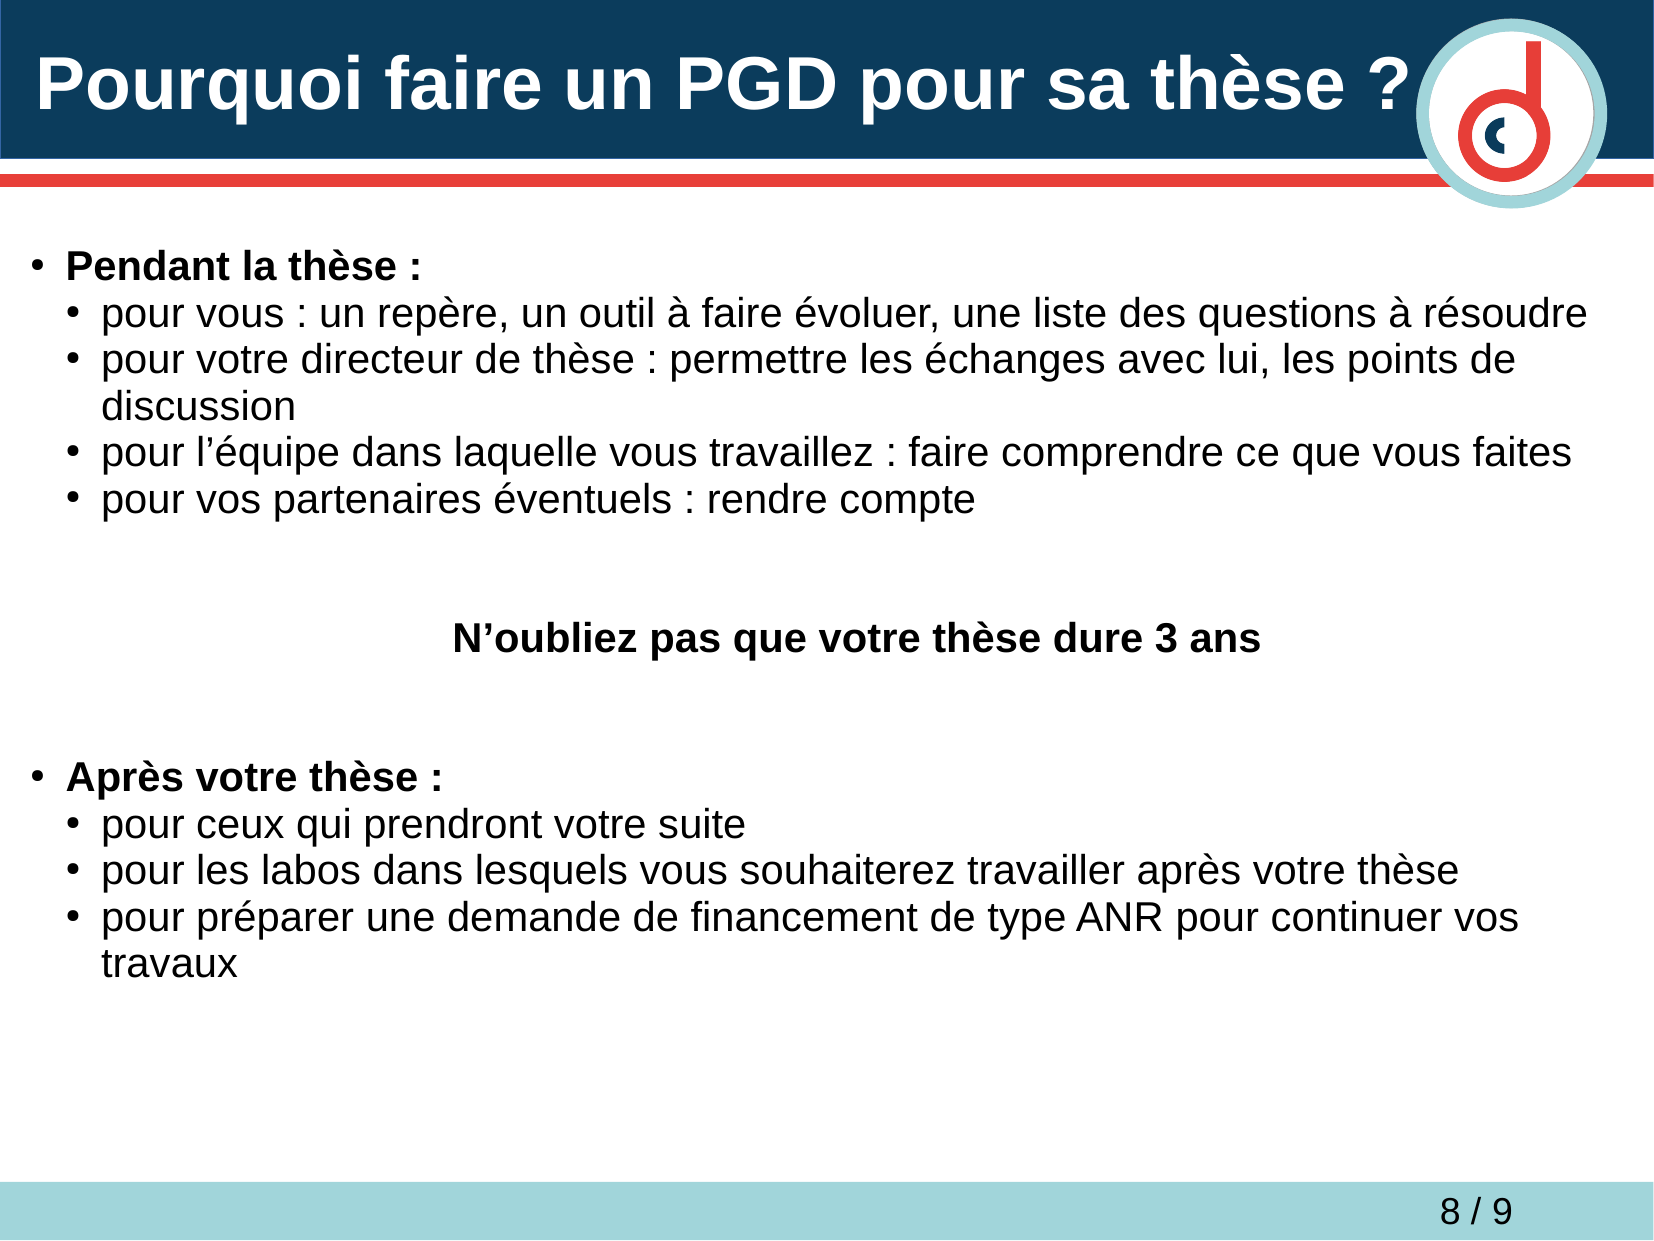

# Pourquoi faire un PGD pour sa thèse ?
Pendant la thèse :
pour vous : un repère, un outil à faire évoluer, une liste des questions à résoudre
pour votre directeur de thèse : permettre les échanges avec lui, les points de discussion
pour l’équipe dans laquelle vous travaillez : faire comprendre ce que vous faites
pour vos partenaires éventuels : rendre compte
N’oubliez pas que votre thèse dure 3 ans
Après votre thèse :
pour ceux qui prendront votre suite
pour les labos dans lesquels vous souhaiterez travailler après votre thèse
pour préparer une demande de financement de type ANR pour continuer vos travaux